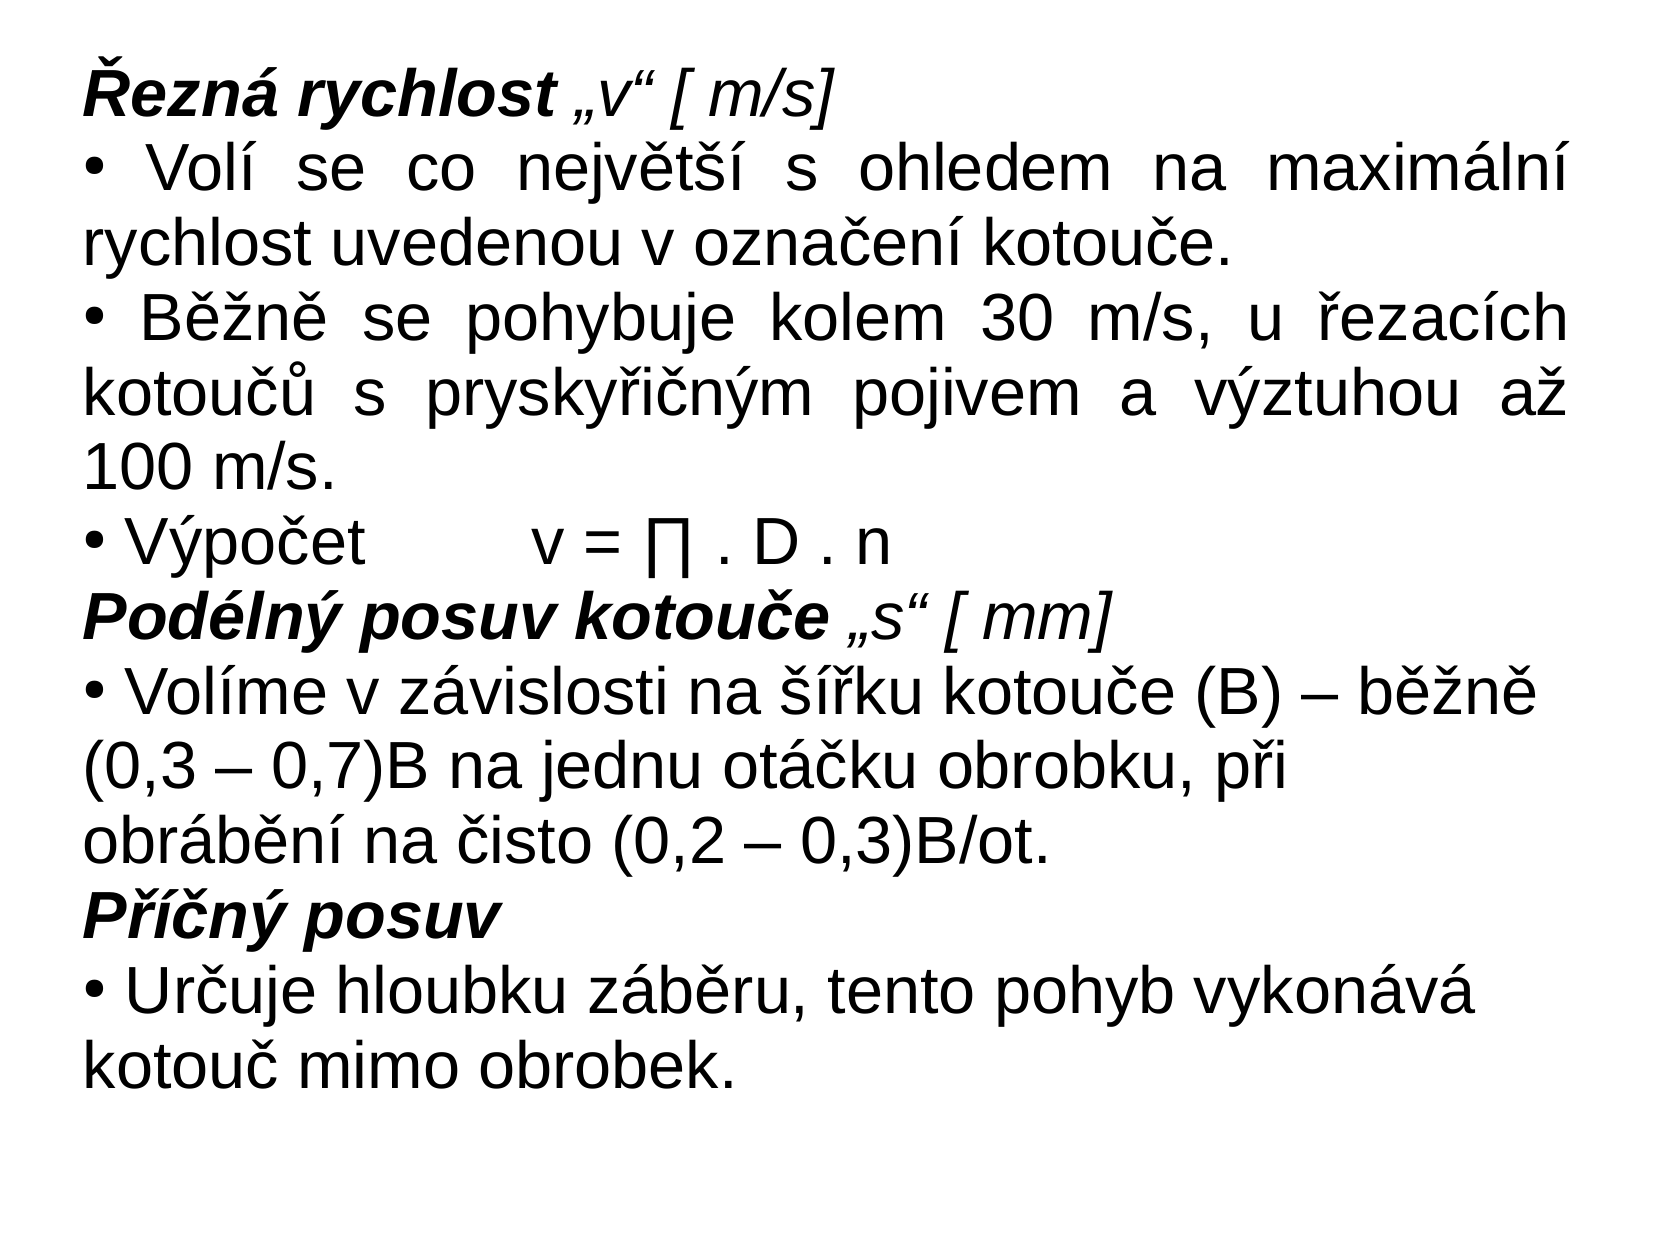

# Řezná rychlost „v“ [ m/s]
 Volí se co největší s ohledem na maximální rychlost uvedenou v označení kotouče.
 Běžně se pohybuje kolem 30 m/s, u řezacích kotoučů s pryskyřičným pojivem a výztuhou až 100 m/s.
 Výpočet v = ∏ . D . n
Podélný posuv kotouče „s“ [ mm]
 Volíme v závislosti na šířku kotouče (B) – běžně (0,3 – 0,7)B na jednu otáčku obrobku, při obrábění na čisto (0,2 – 0,3)B/ot.
Příčný posuv
 Určuje hloubku záběru, tento pohyb vykonává kotouč mimo obrobek.